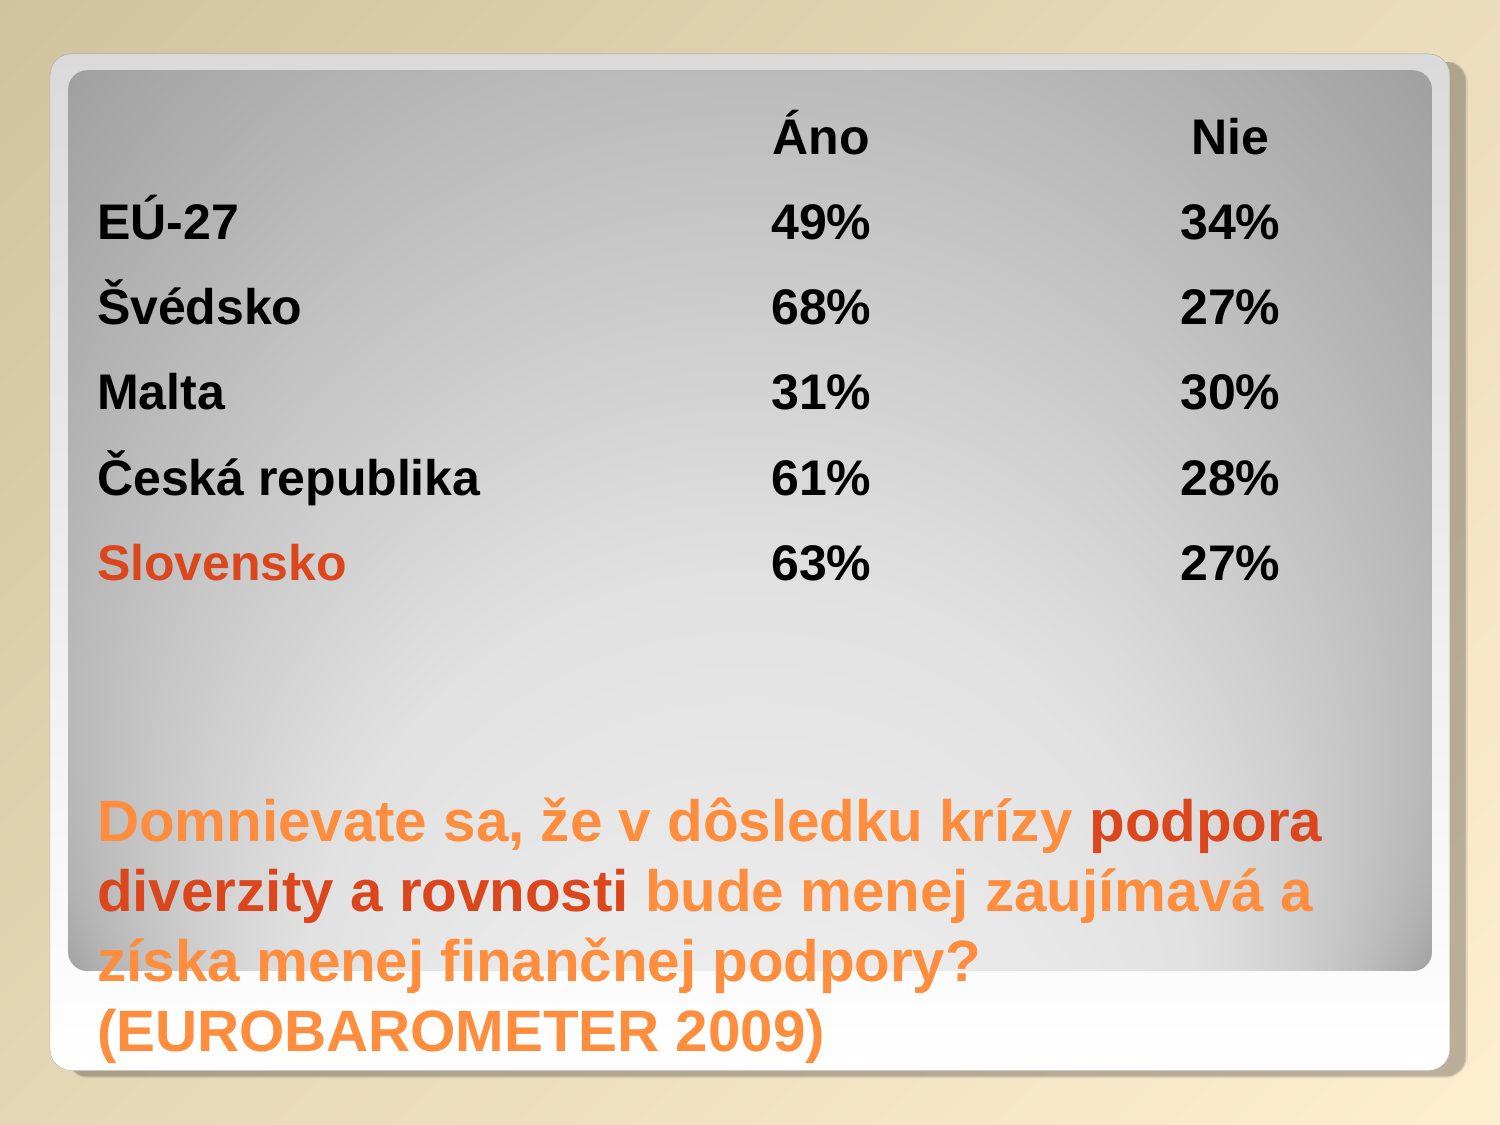

| | Áno | Nie |
| --- | --- | --- |
| EÚ-27 | 49% | 34% |
| Švédsko | 68% | 27% |
| Malta | 31% | 30% |
| Česká republika | 61% | 28% |
| Slovensko | 63% | 27% |
# Domnievate sa, že v dôsledku krízy podpora diverzity a rovnosti bude menej zaujímavá a získa menej finančnej podpory? (EUROBAROMETER 2009)